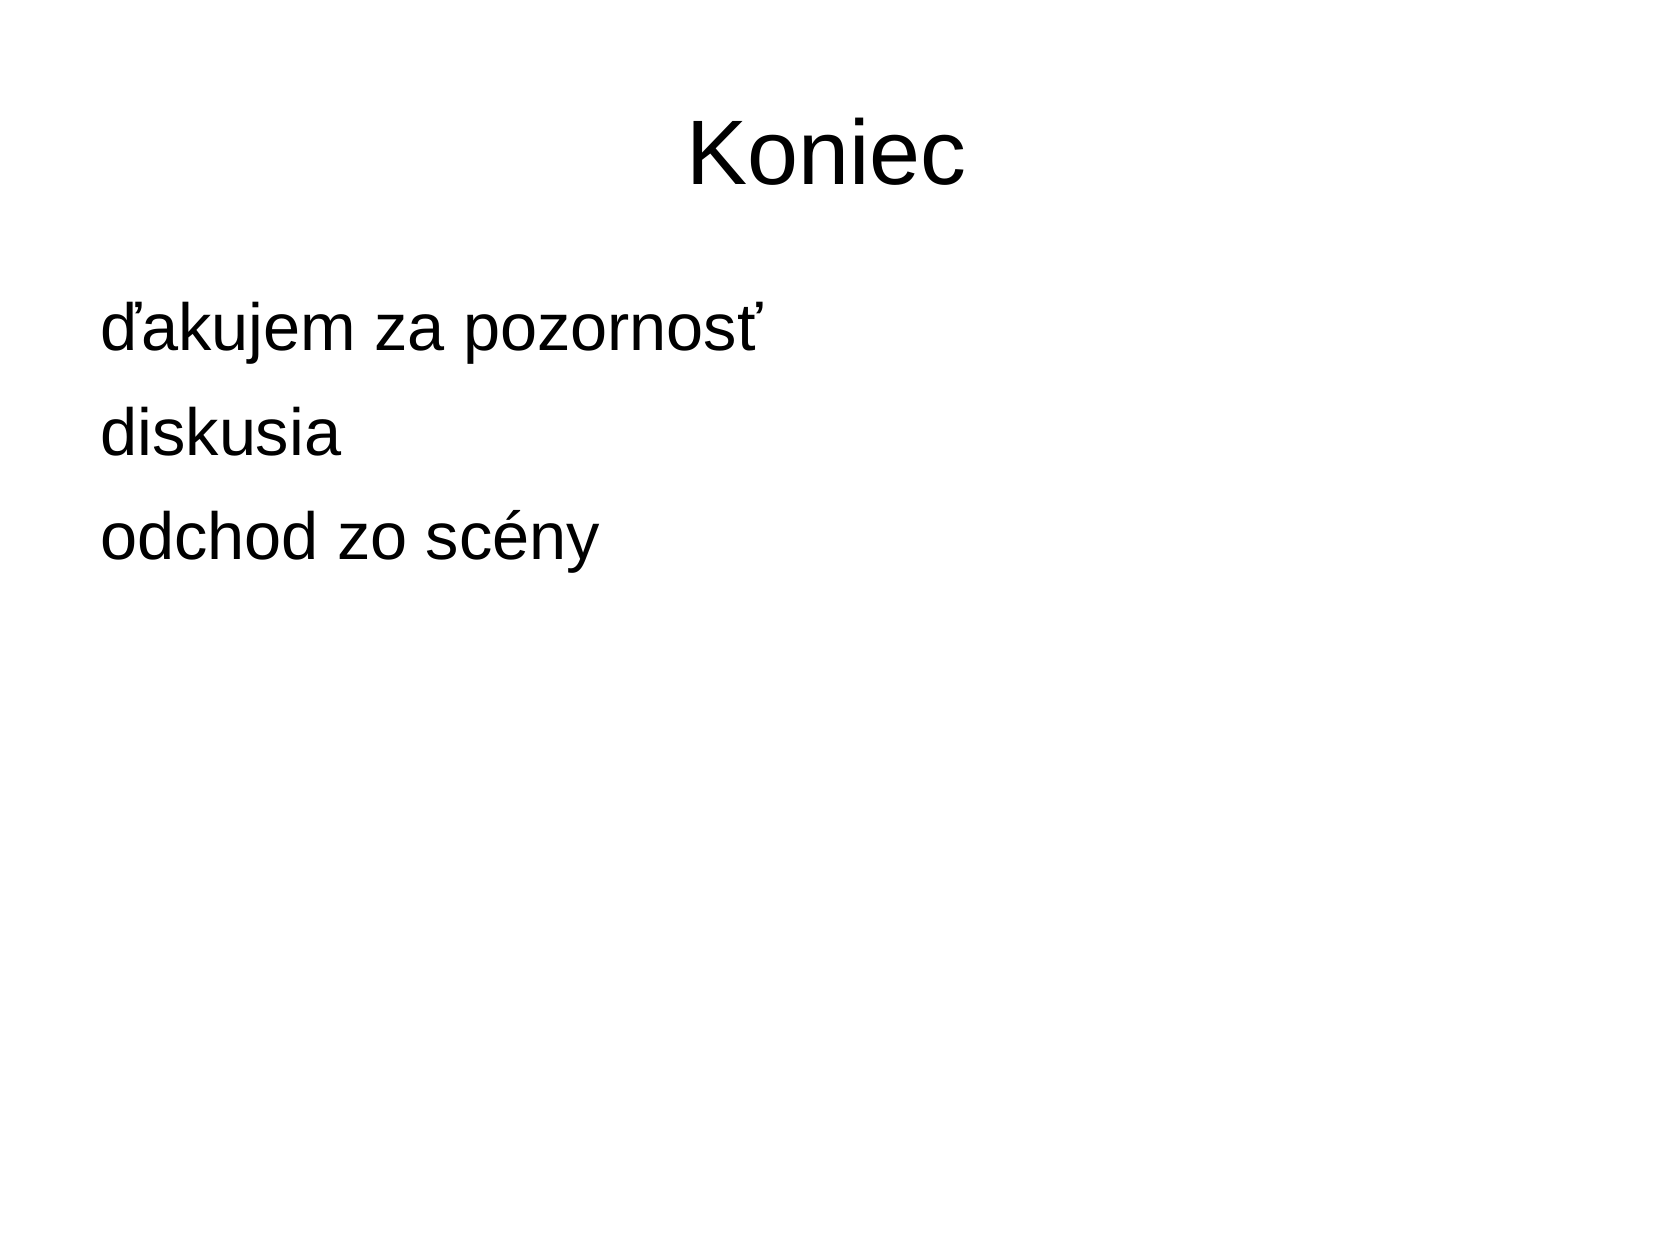

# Koniec
ďakujem za pozornosť
diskusia
odchod zo scény